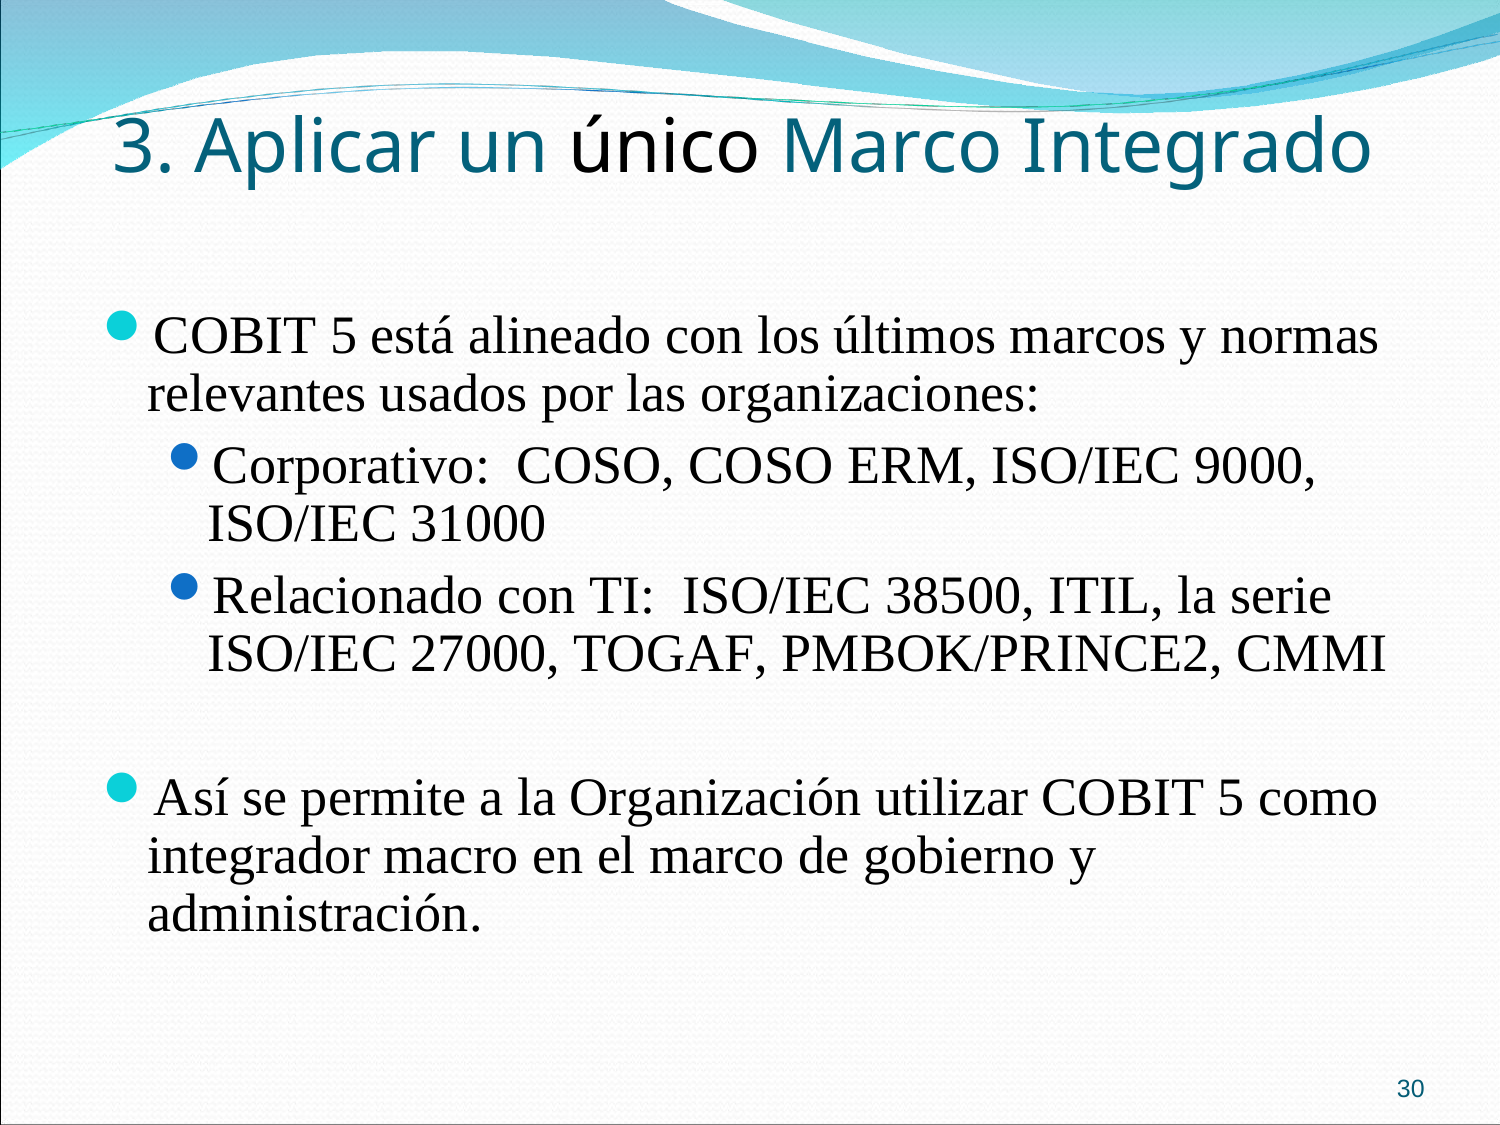

# 3. Aplicar un único Marco Integrado
COBIT 5 está alineado con los últimos marcos y normas relevantes usados por las organizaciones:
Corporativo: COSO, COSO ERM, ISO/IEC 9000, ISO/IEC 31000
Relacionado con TI: ISO/IEC 38500, ITIL, la serie ISO/IEC 27000, TOGAF, PMBOK/PRINCE2, CMMI
Así se permite a la Organización utilizar COBIT 5 como integrador macro en el marco de gobierno y administración.